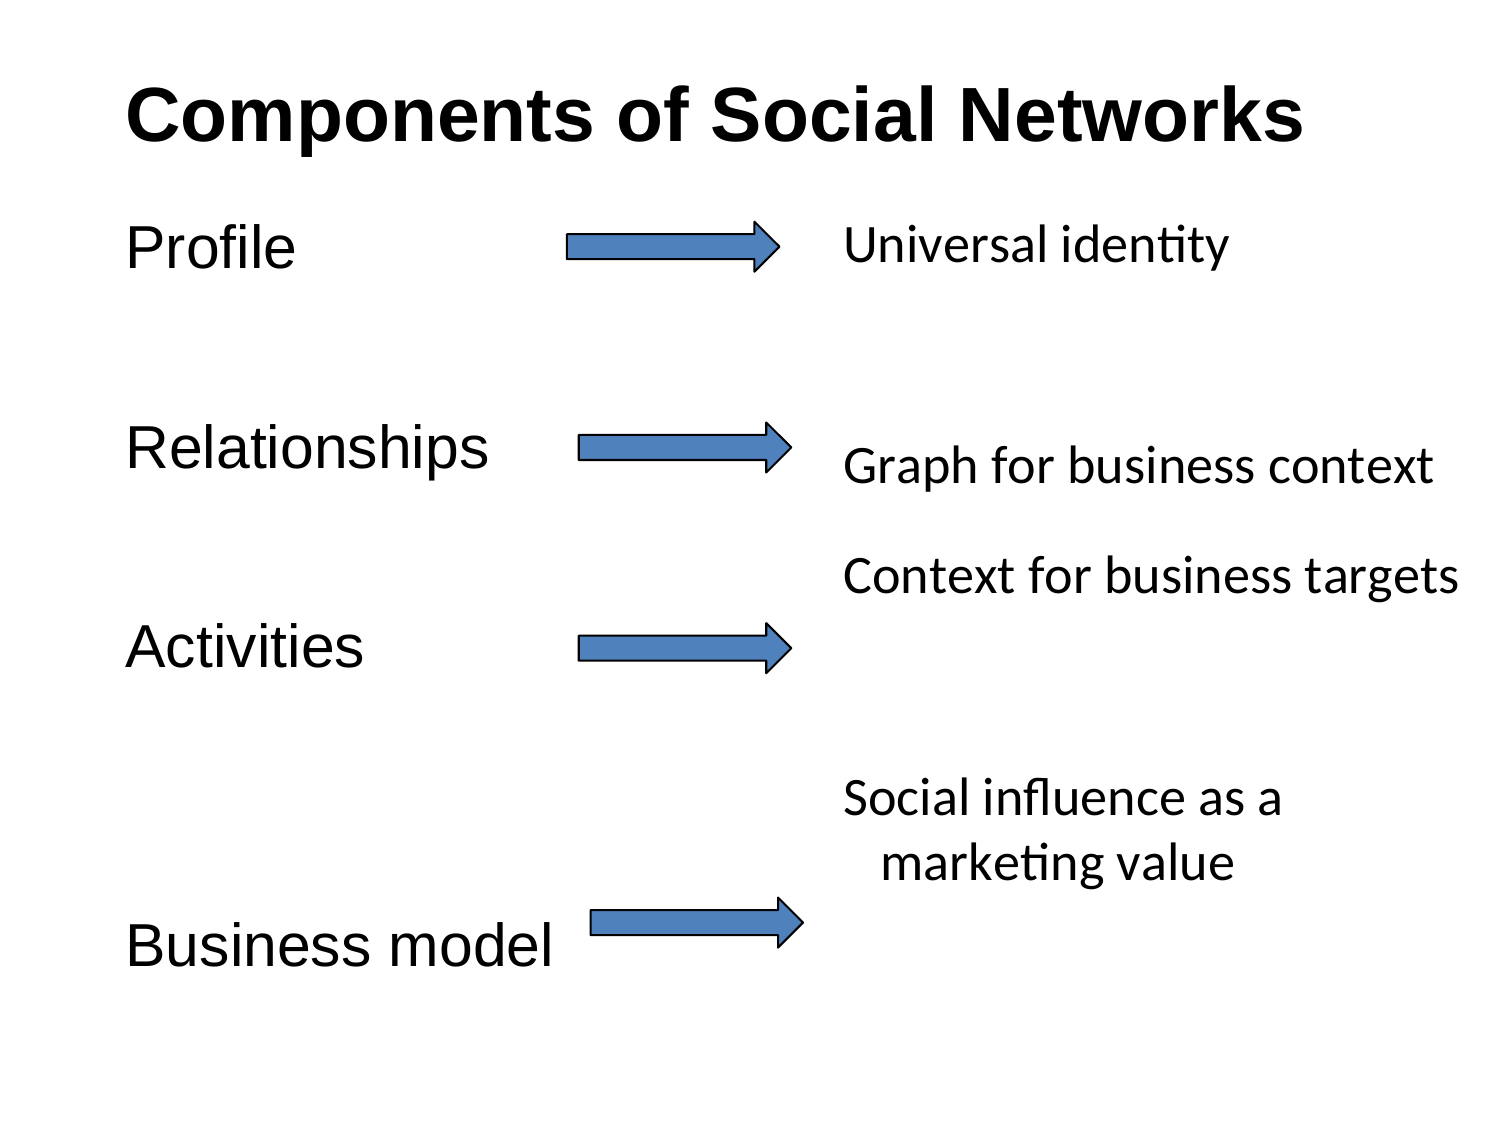

# Components of Social Networks
Universal identity
Graph for business context
Context for business targets
Social influence as a marketing value
Profile
Relationships
Activities
Business model